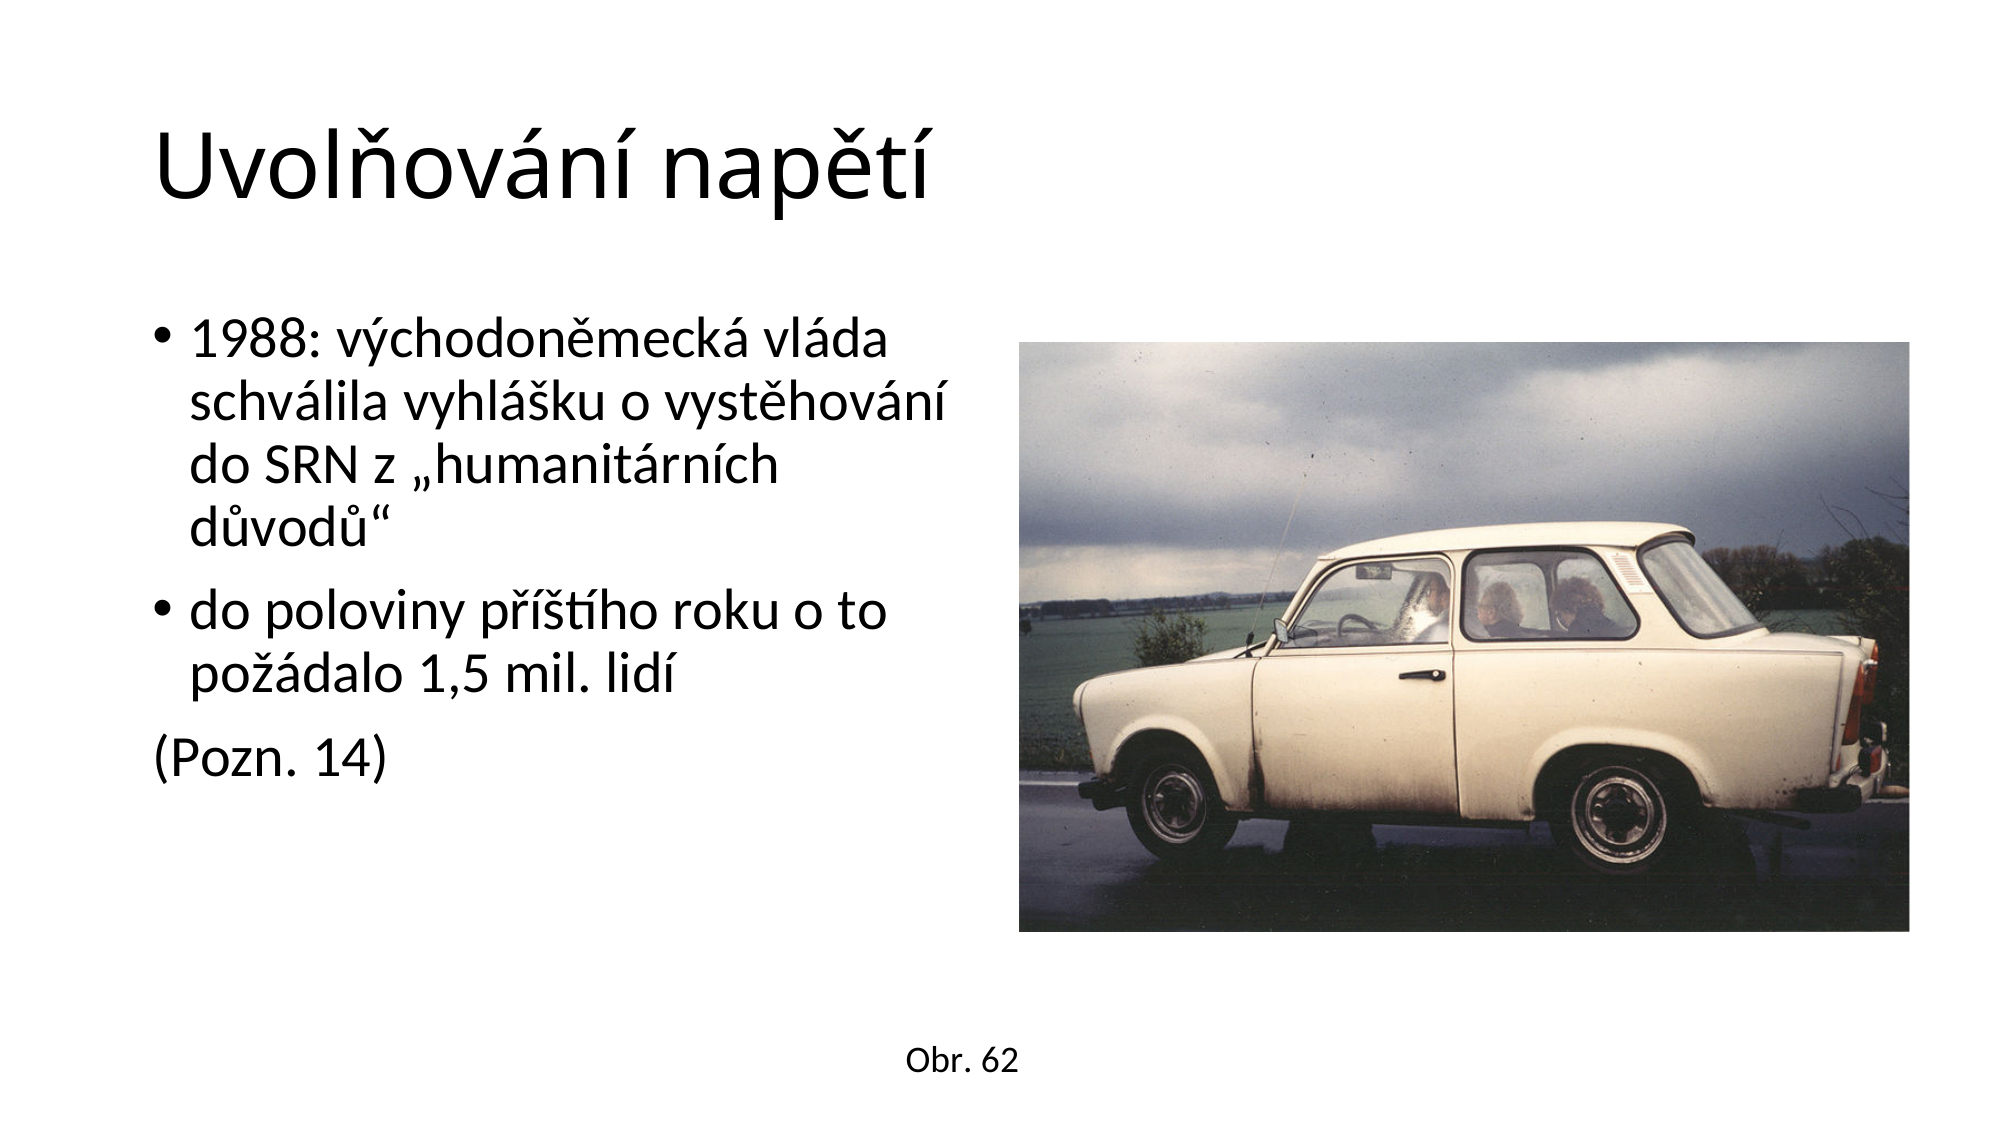

# Uvolňování napětí
1988: východoněmecká vláda schválila vyhlášku o vystěhování do SRN z „humanitárních důvodů“
do poloviny příštího roku o to požádalo 1,5 mil. lidí
(Pozn. 14)
Obr. 62